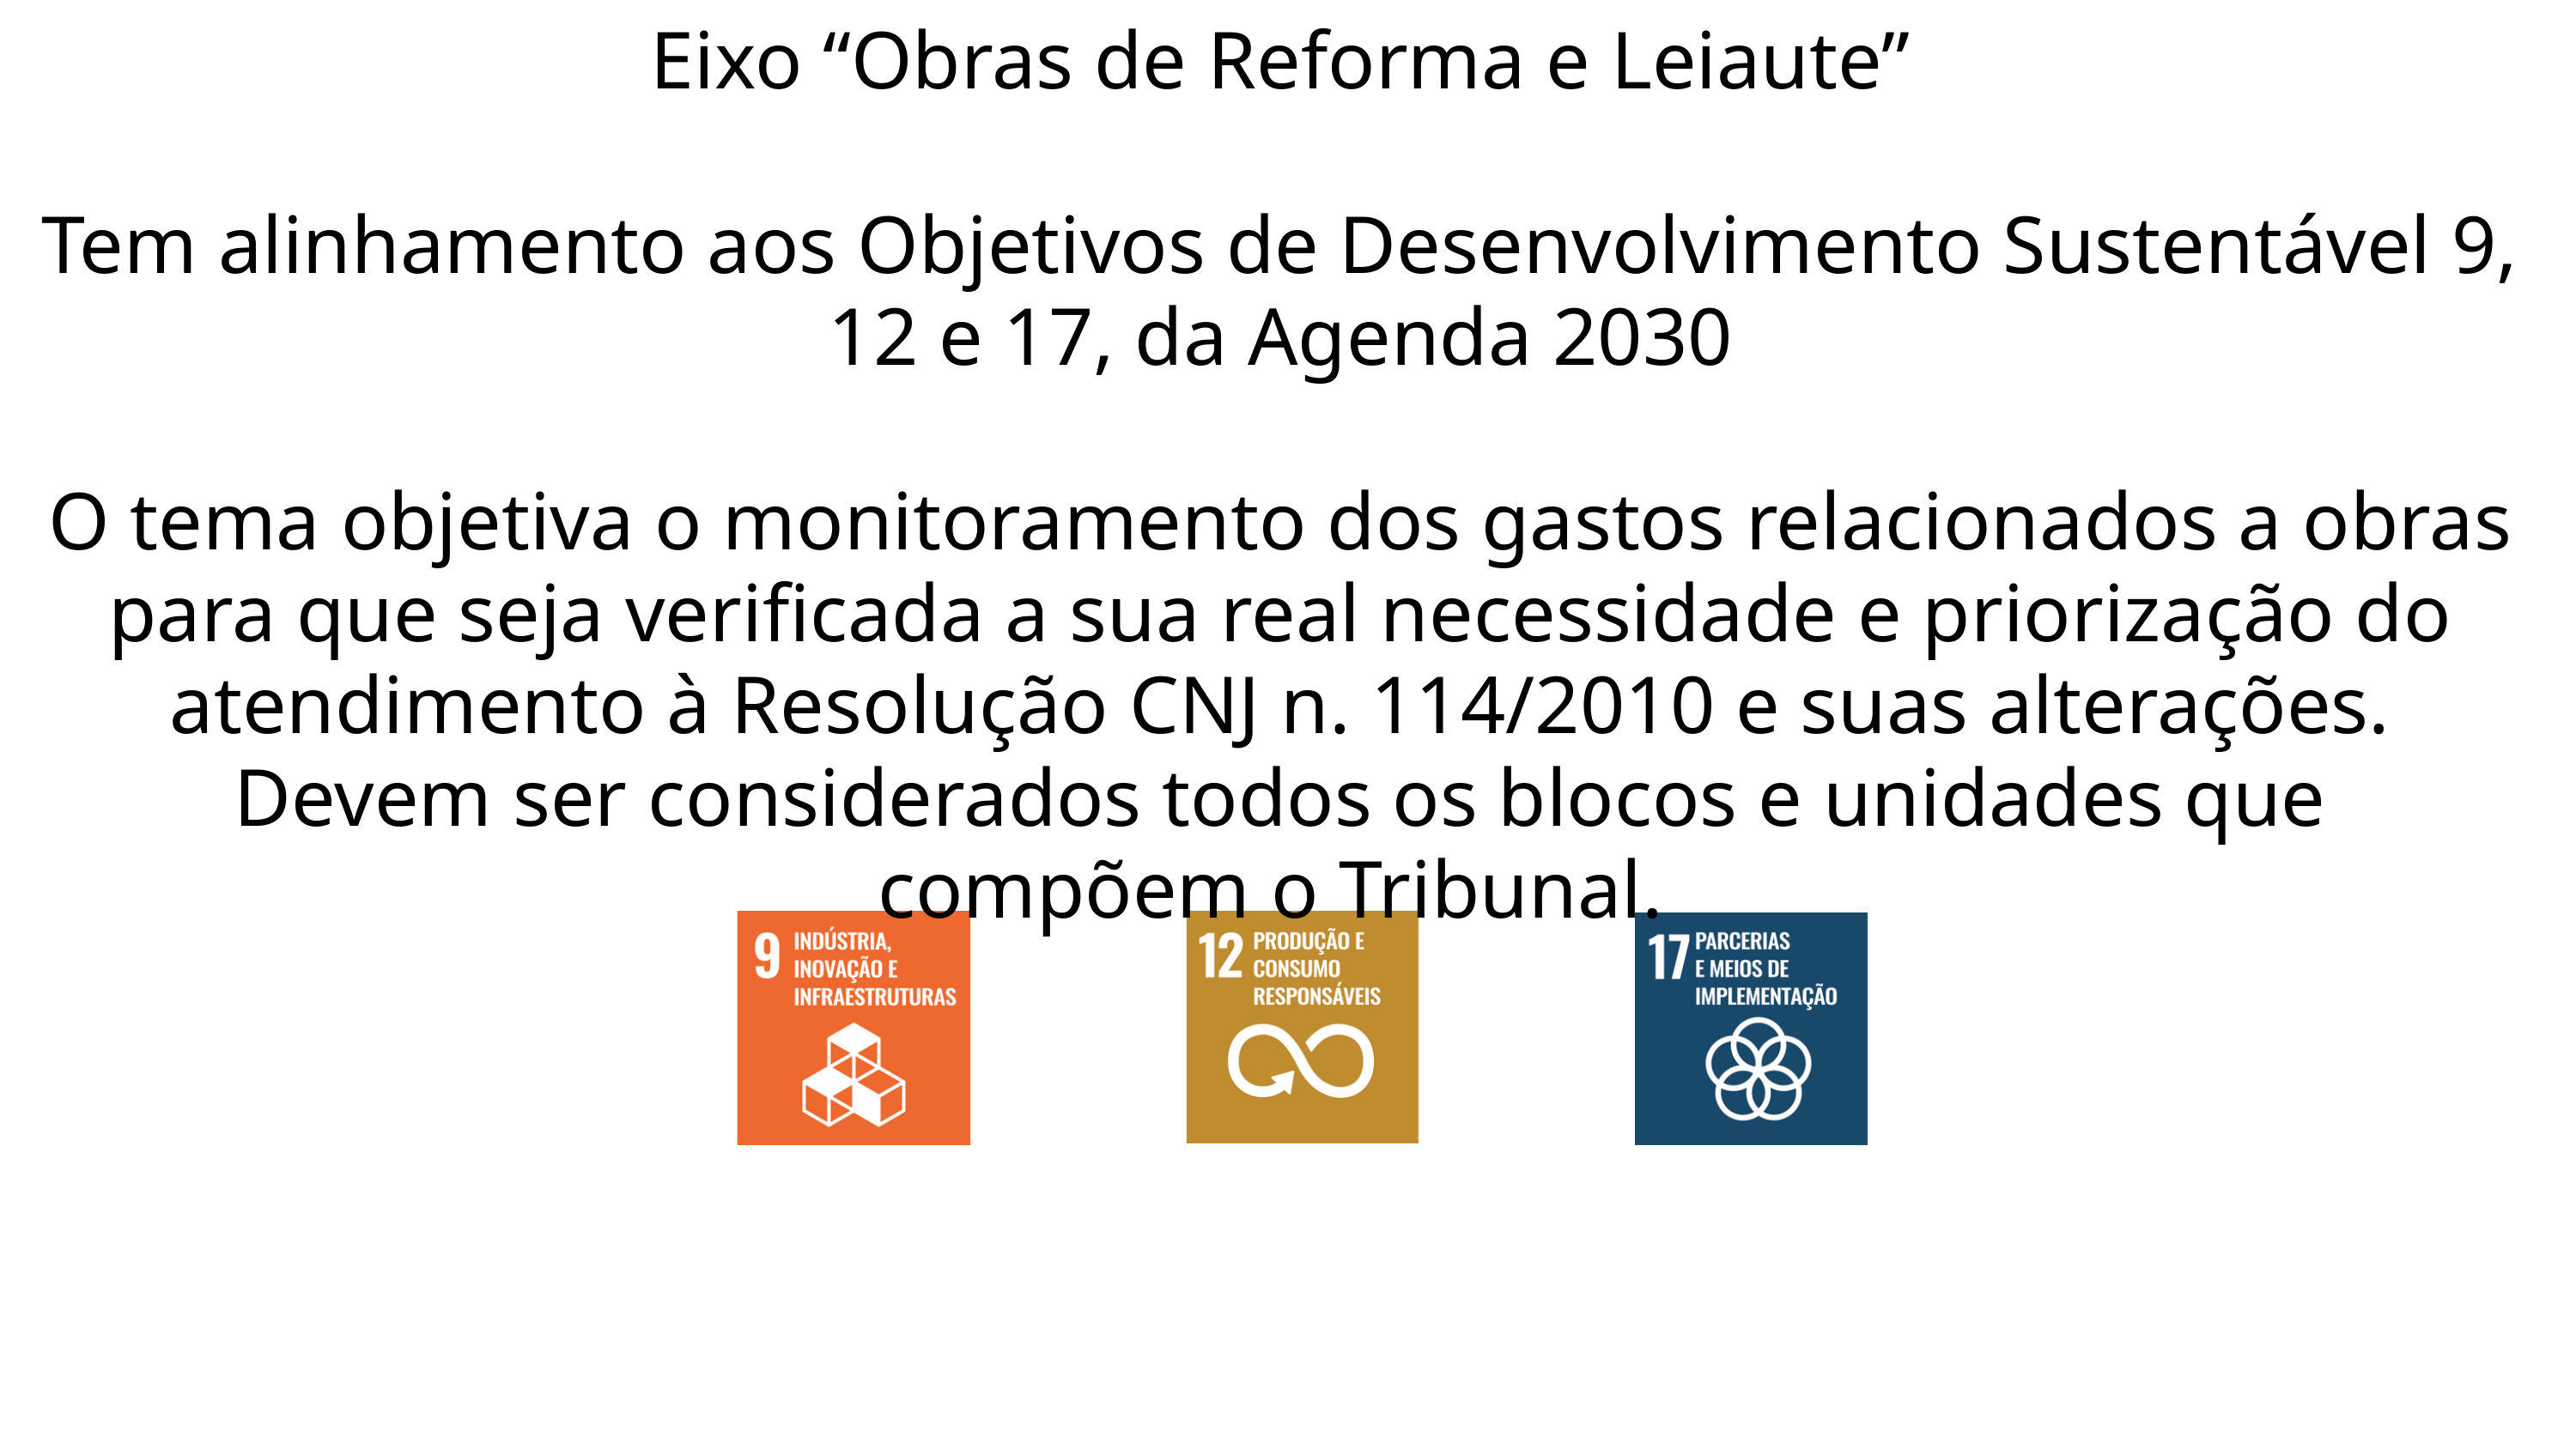

Eixo “Obras de Reforma e Leiaute”
Tem alinhamento aos Objetivos de Desenvolvimento Sustentável 9, 12 e 17, da Agenda 2030
O tema objetiva o monitoramento dos gastos relacionados a obras para que seja verificada a sua real necessidade e priorização do atendimento à Resolução CNJ n. 114/2010 e suas alterações. Devem ser considerados todos os blocos e unidades que compõem o Tribunal.